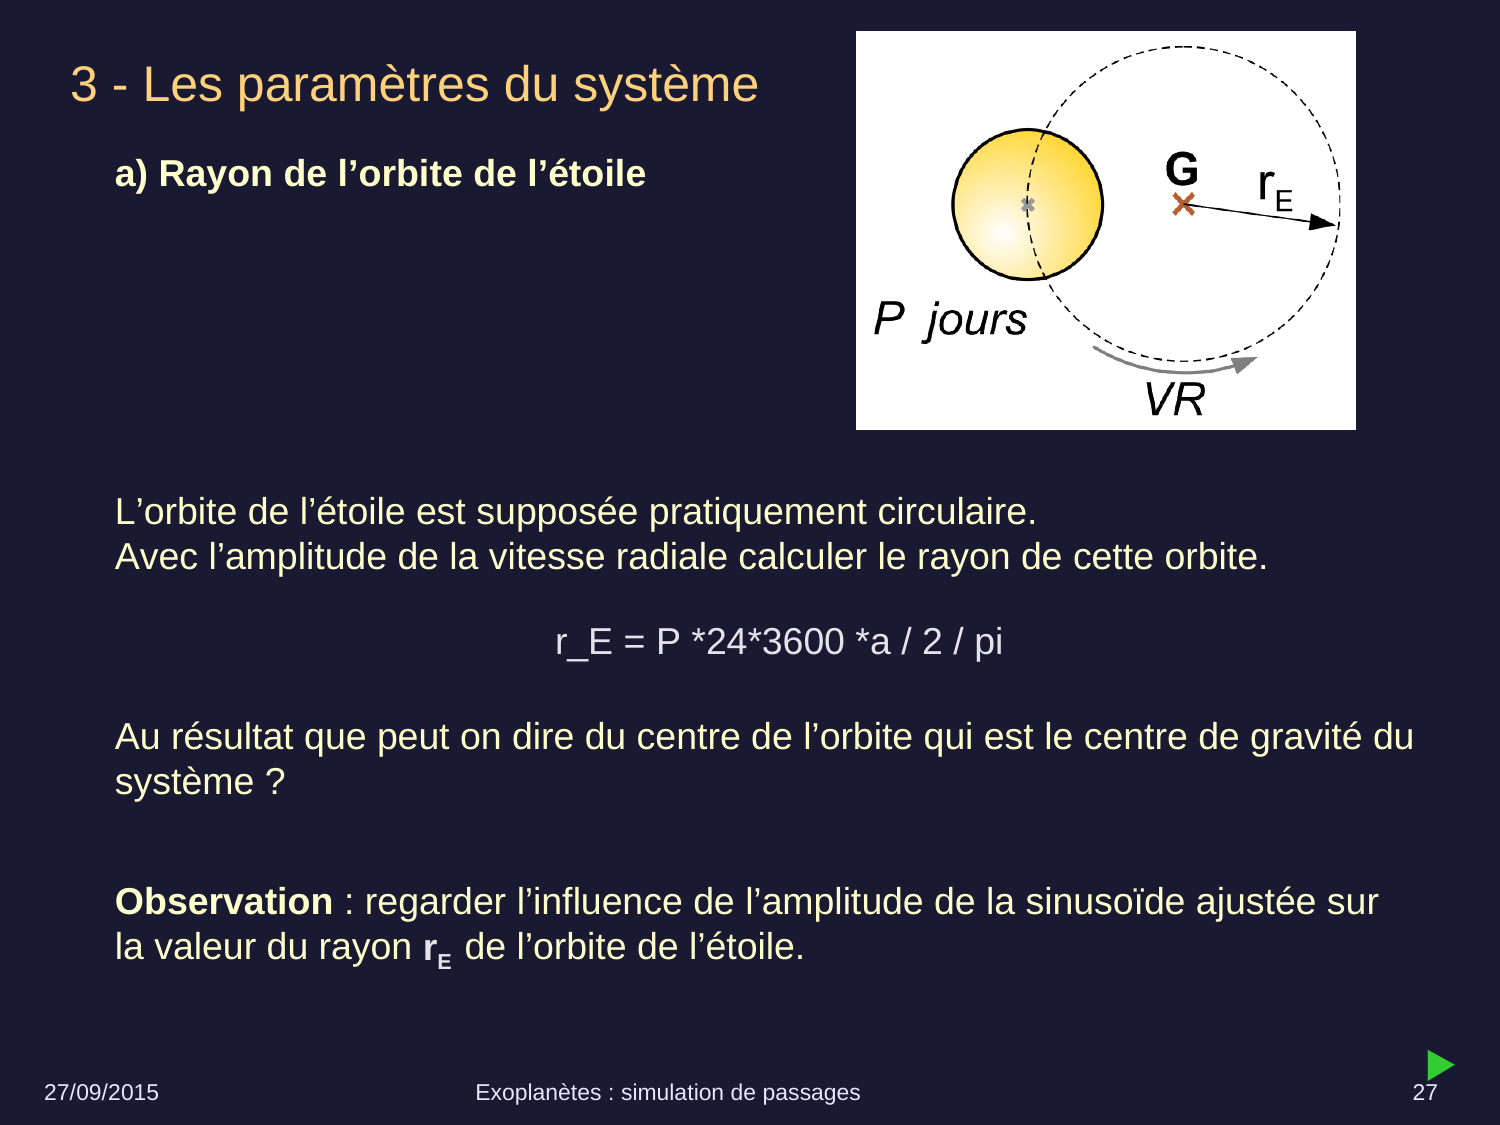

3 - Les paramètres du système
a) Rayon de l’orbite de l’étoile
L’orbite de l’étoile est supposée pratiquement circulaire.
Avec l’amplitude de la vitesse radiale calculer le rayon de cette orbite.
r_E = P *24*3600 *a / 2 / pi
Au résultat que peut on dire du centre de l’orbite qui est le centre de gravité du système ?
Observation : regarder l’influence de l’amplitude de la sinusoïde ajustée sur la valeur du rayon de l’orbite de l’étoile.
rE

27/09/2015
Exoplanètes : simulation de passages
27